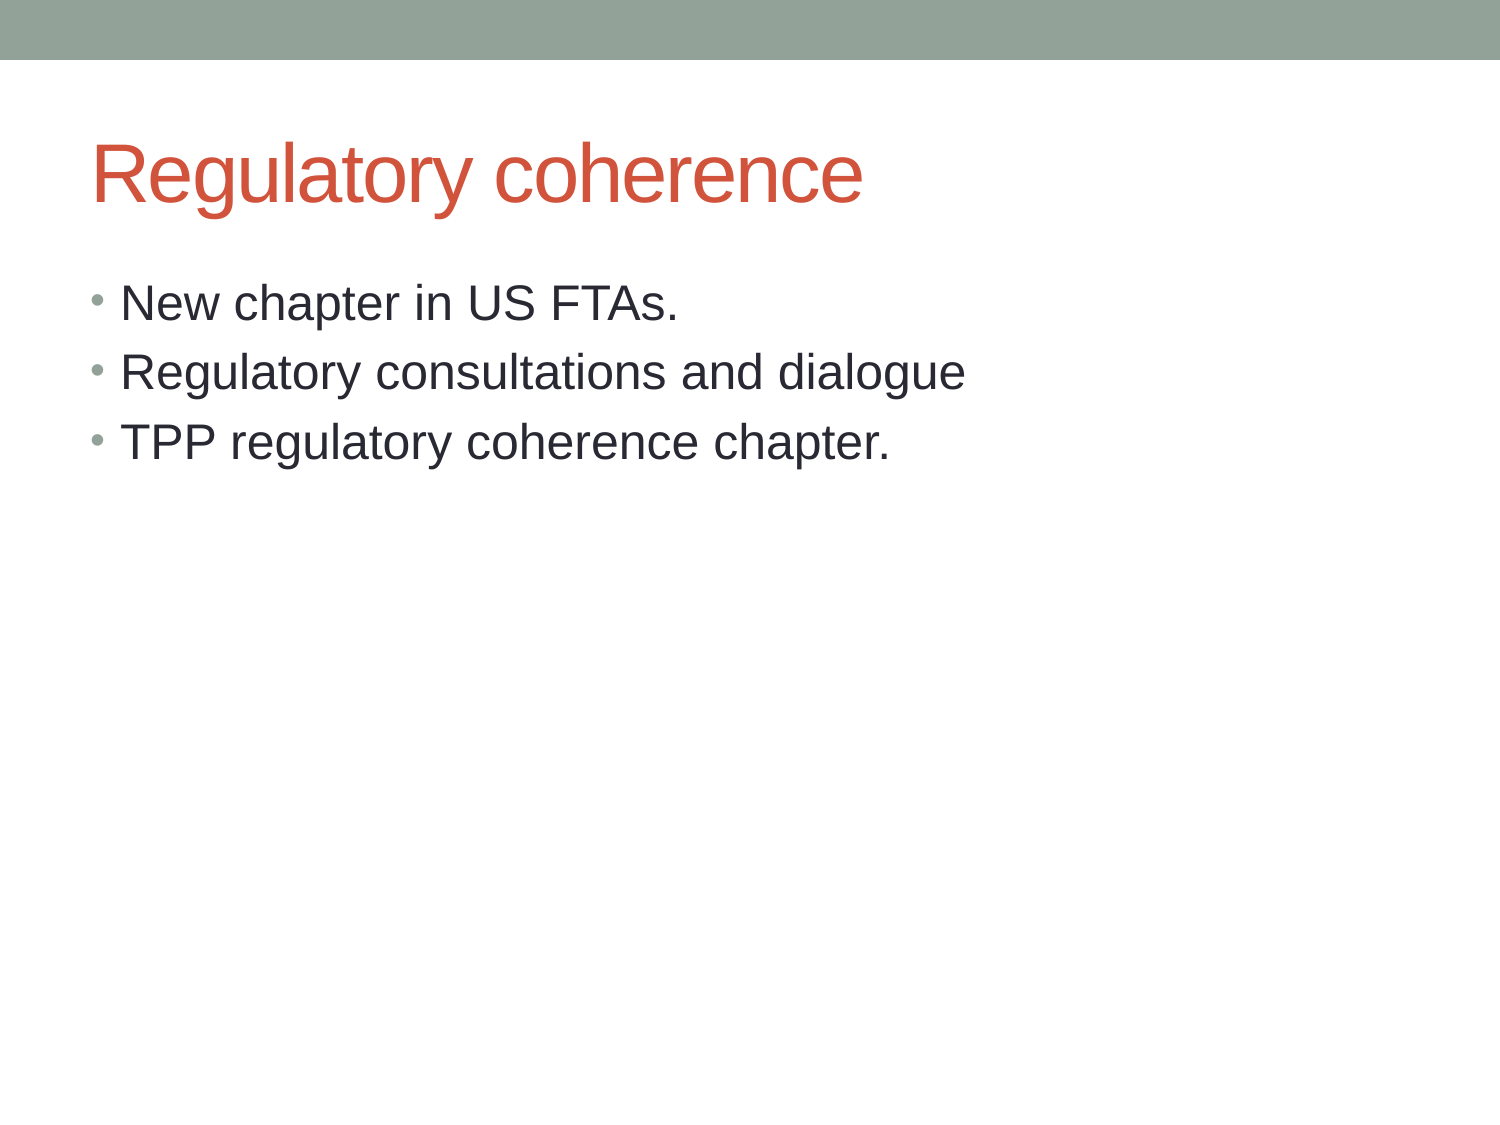

# Regulatory coherence
New chapter in US FTAs.
Regulatory consultations and dialogue
TPP regulatory coherence chapter.